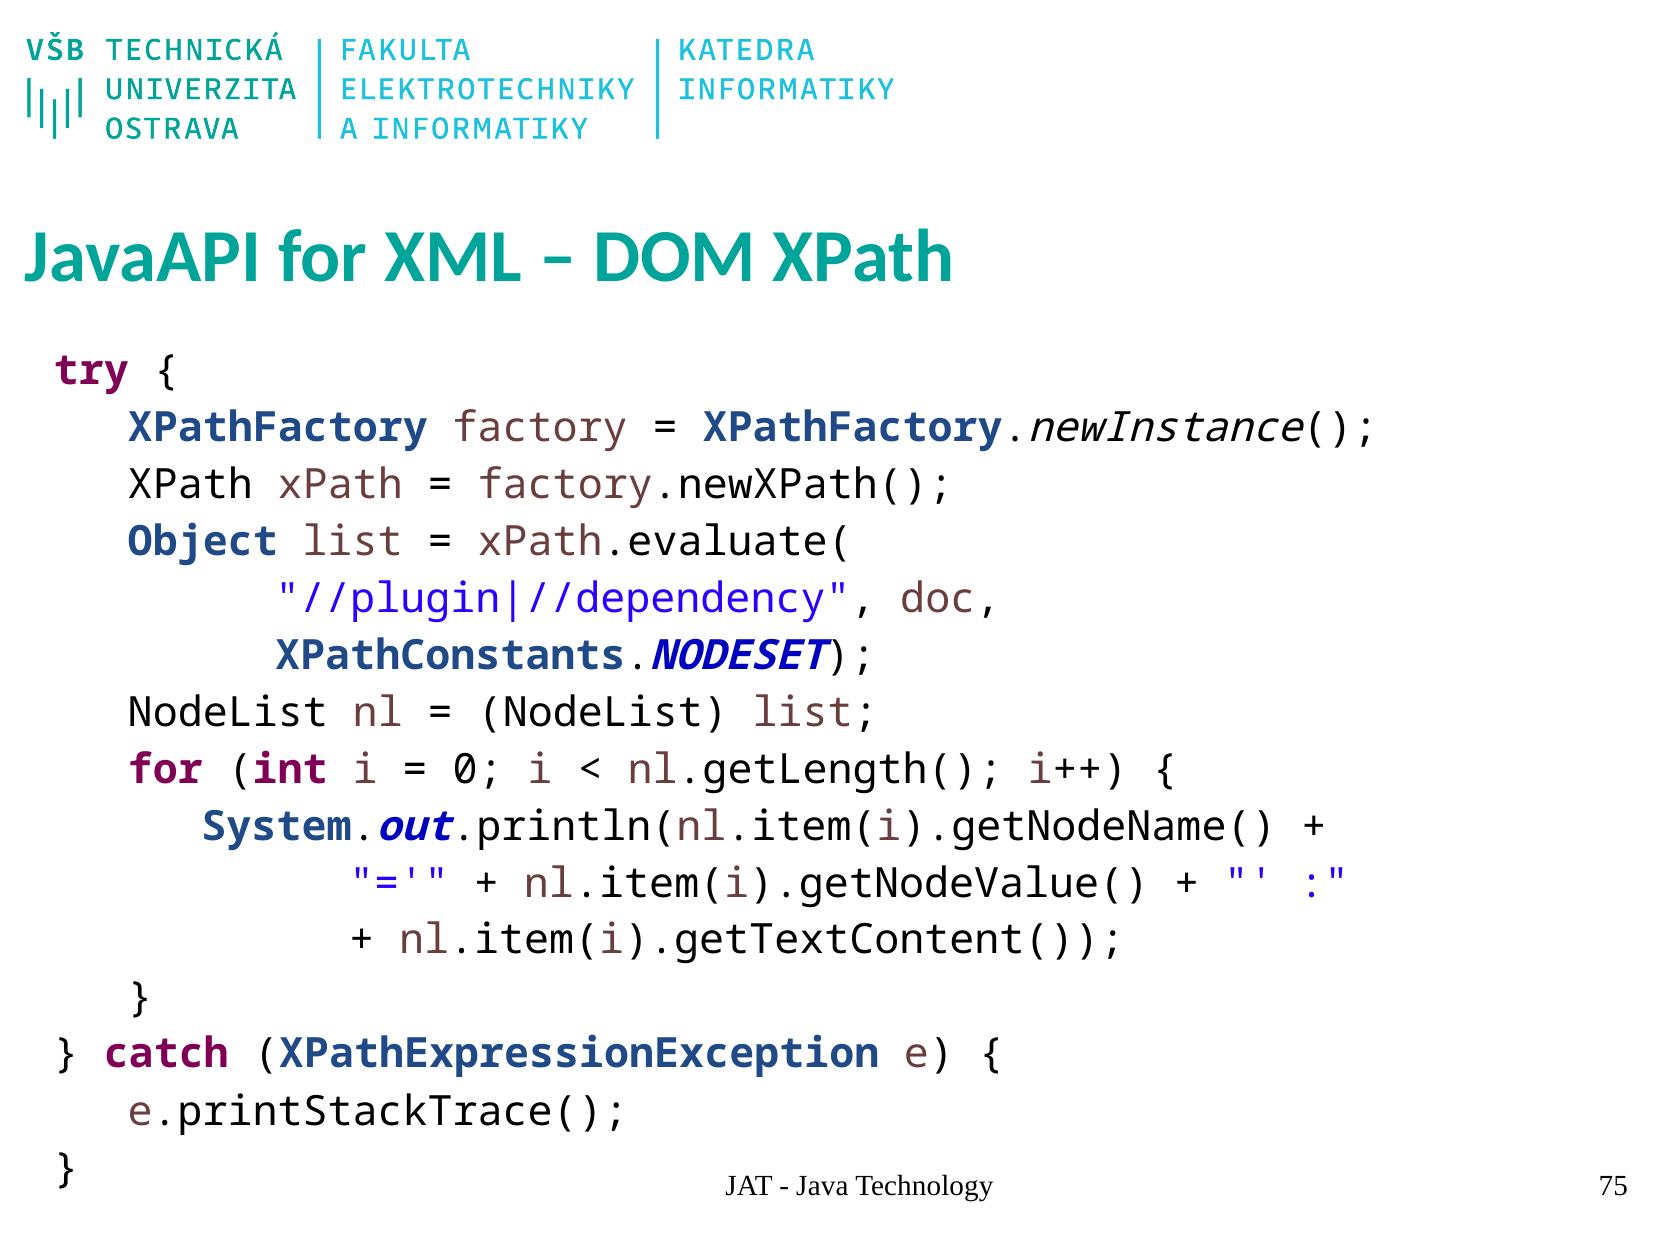

# JavaAPI for XML – DOM XPath
try {
	XPathFactory factory = XPathFactory.newInstance();
	XPath xPath = factory.newXPath();
	Object list = xPath.evaluate(
			"//plugin|//dependency", doc,
			XPathConstants.NODESET);
	NodeList nl = (NodeList) list;
	for (int i = 0; i < nl.getLength(); i++) {
		System.out.println(nl.item(i).getNodeName() +
				"='" + nl.item(i).getNodeValue() + "' :"
				+ nl.item(i).getTextContent());
	}
} catch (XPathExpressionException e) {
	e.printStackTrace();
}
JAT - Java Technology
75